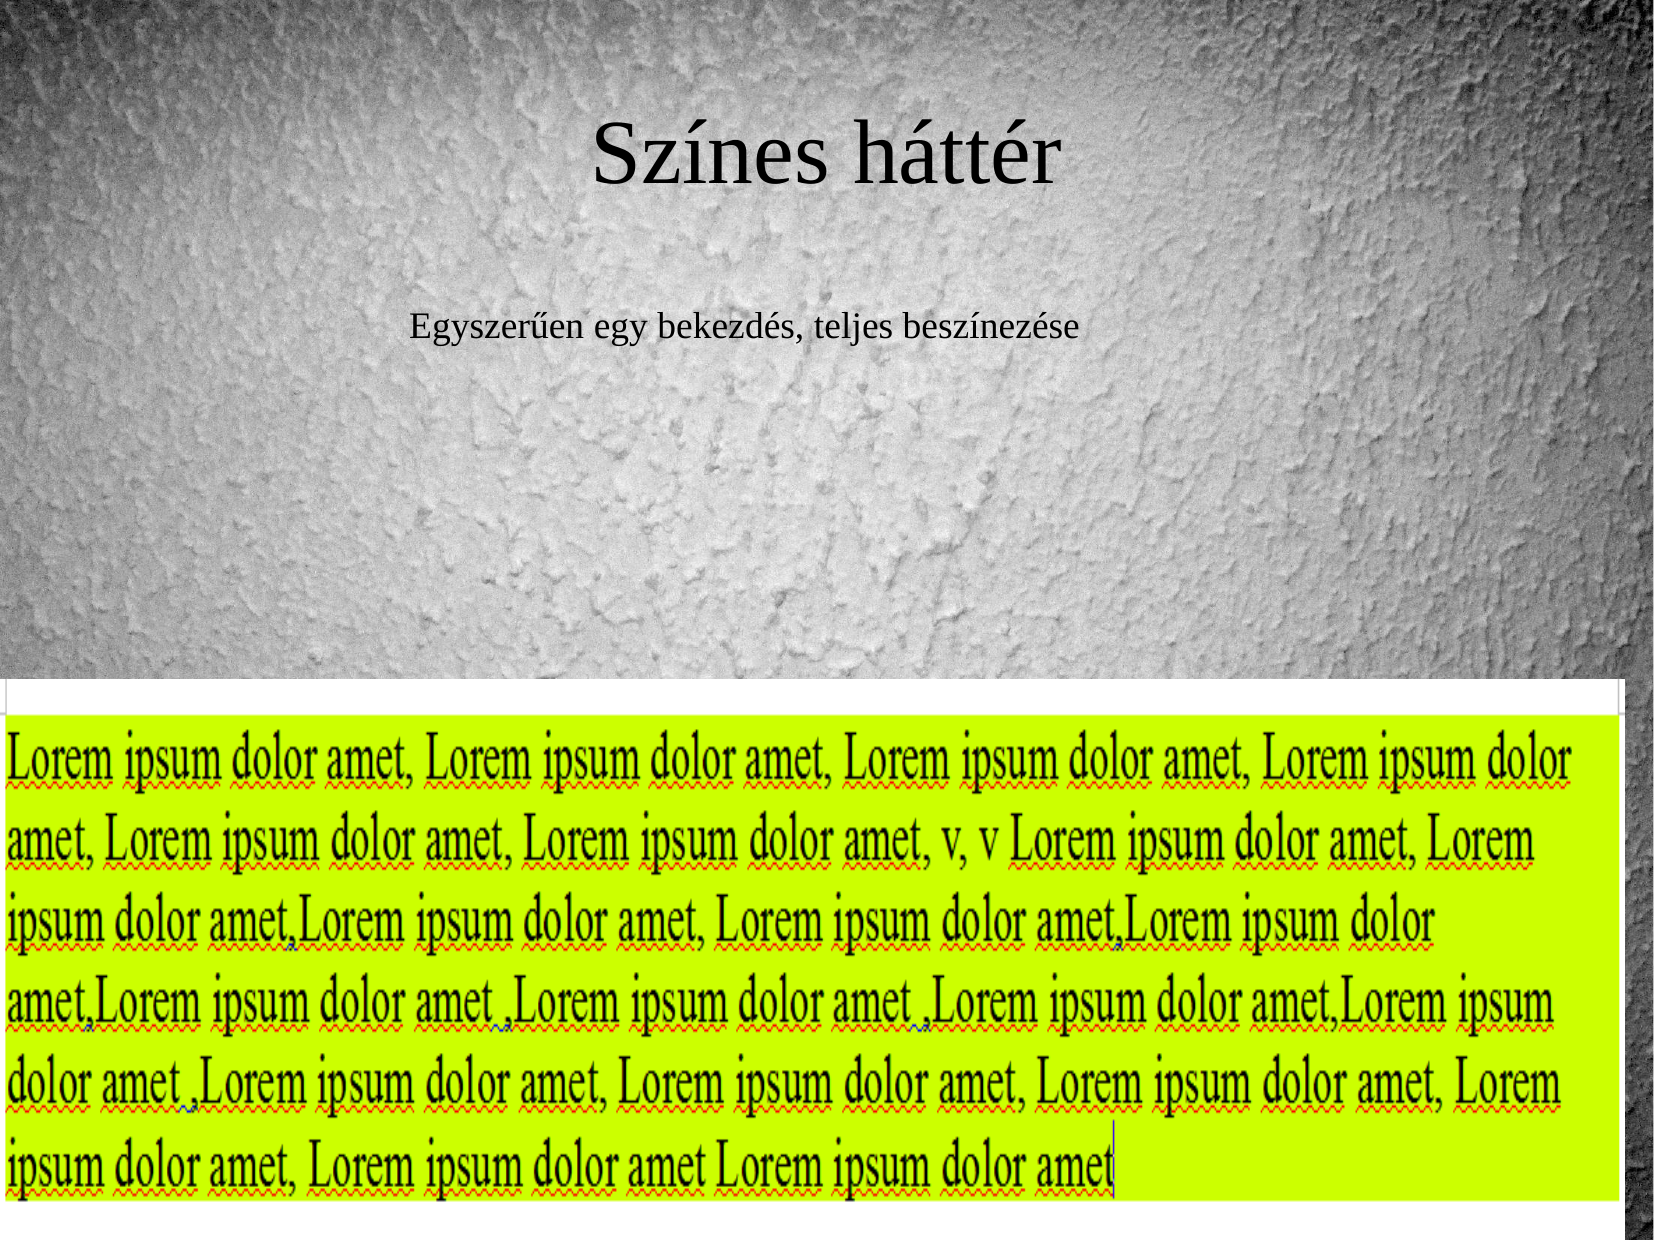

# Színes háttér
Egyszerűen egy bekezdés, teljes beszínezése